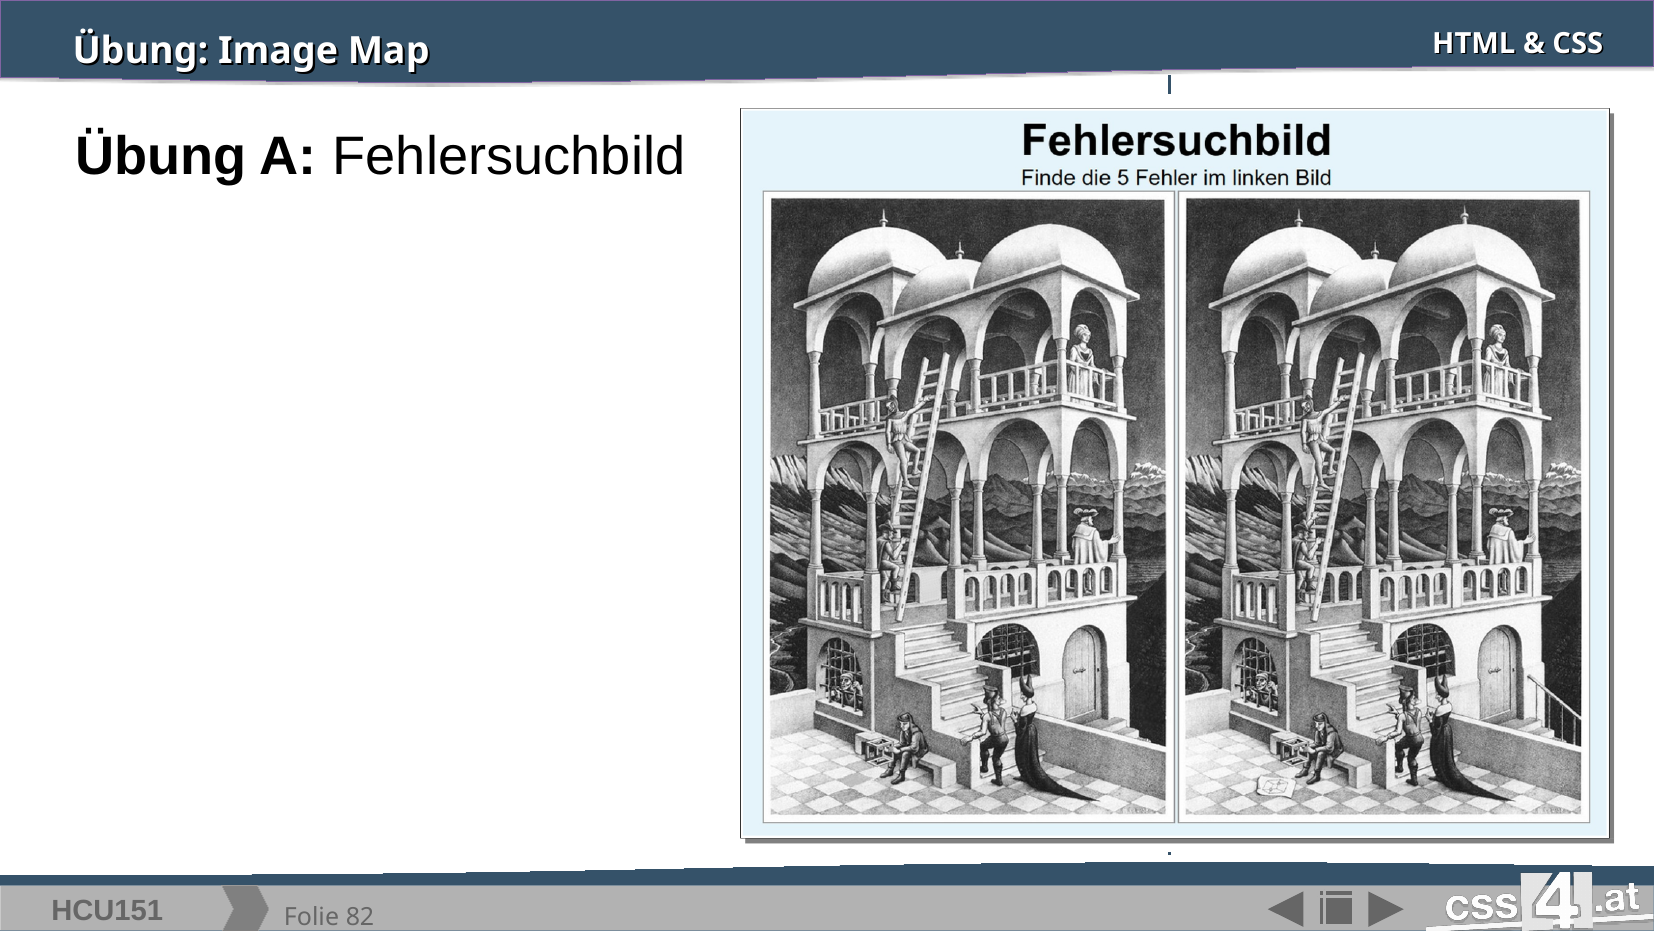

HTML & CSS
Übung: Image Map
Übung A: Fehlersuchbild
HCU151
Folie